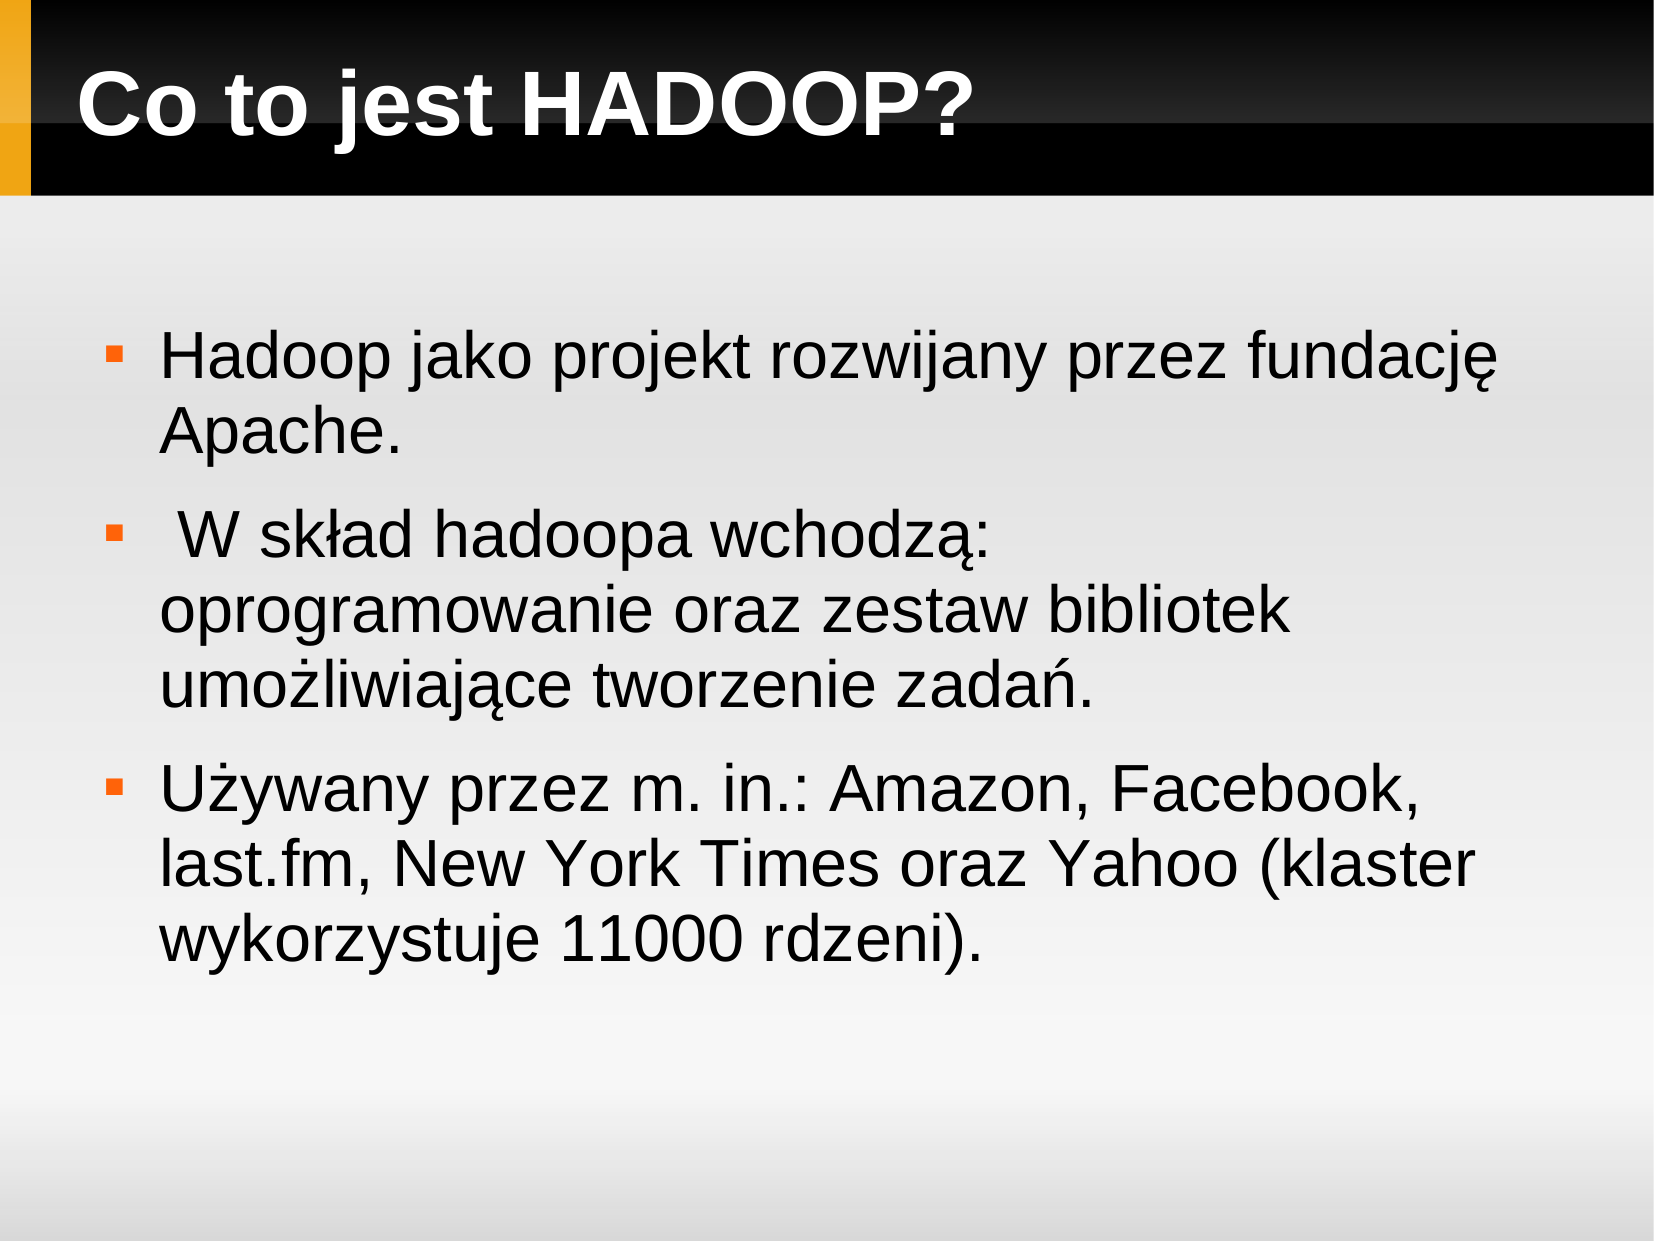

# Co to jest HADOOP?
Hadoop jako projekt rozwijany przez fundację Apache.
 W skład hadoopa wchodzą:
oprogramowanie oraz zestaw bibliotek umożliwiające tworzenie zadań.
Używany przez m. in.: Amazon, Facebook, last.fm, New York Times oraz Yahoo (klaster wykorzystuje 11000 rdzeni).